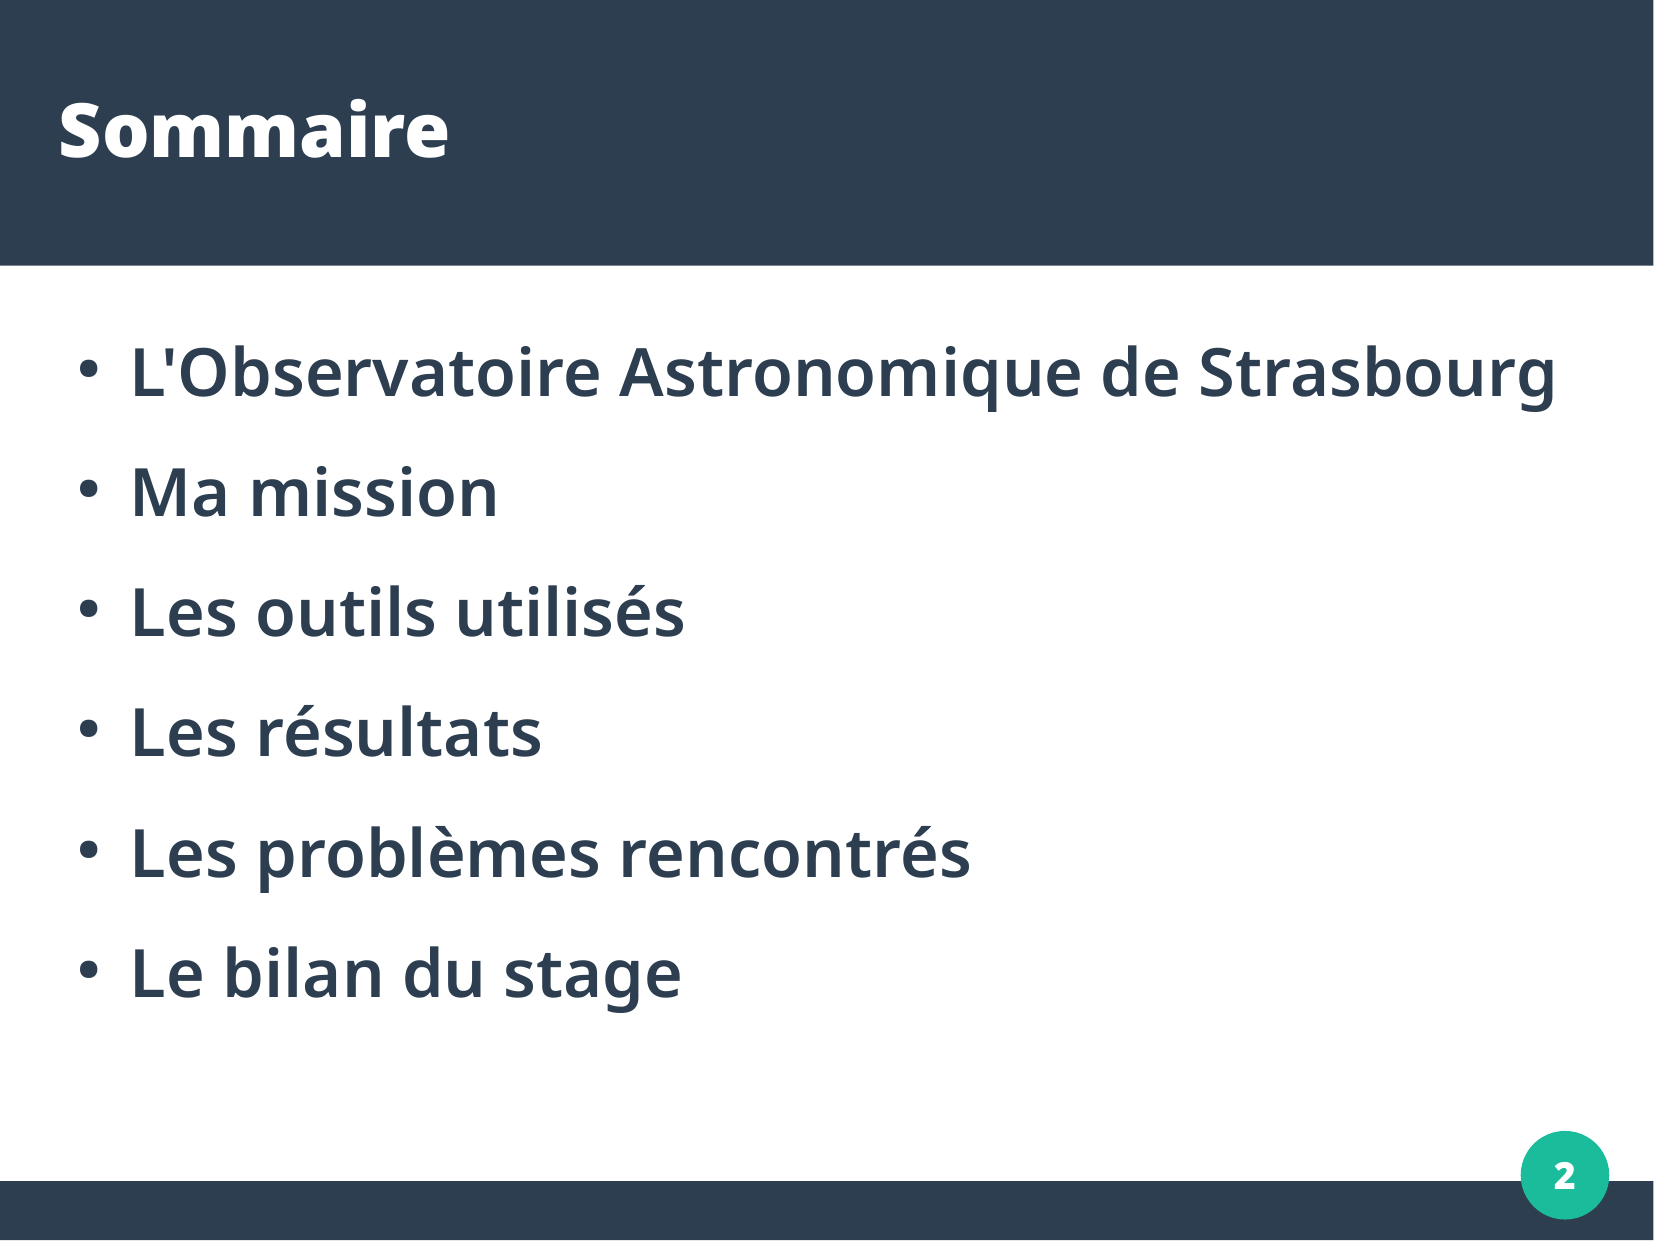

# Sommaire
L'Observatoire Astronomique de Strasbourg
Ma mission
Les outils utilisés
Les résultats
Les problèmes rencontrés
Le bilan du stage
2